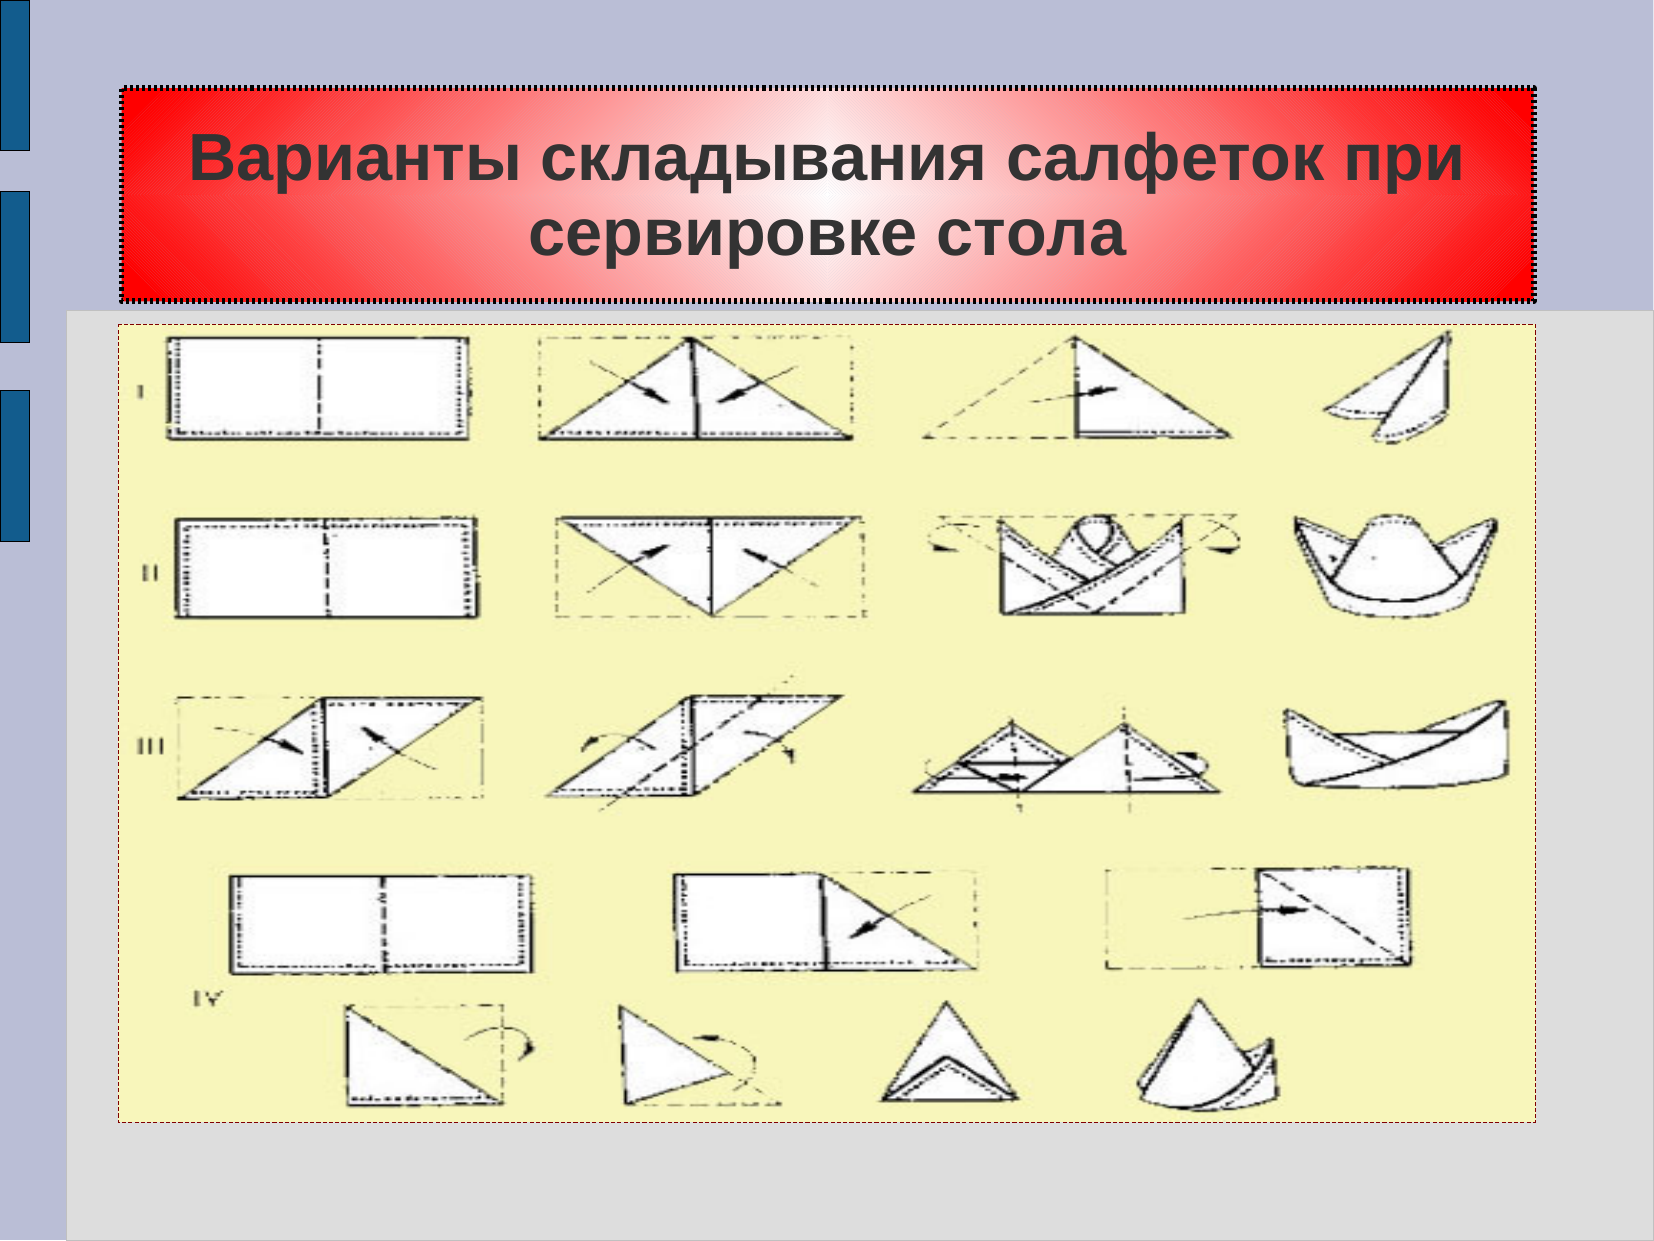

# Варианты складывания салфеток при сервировке стола